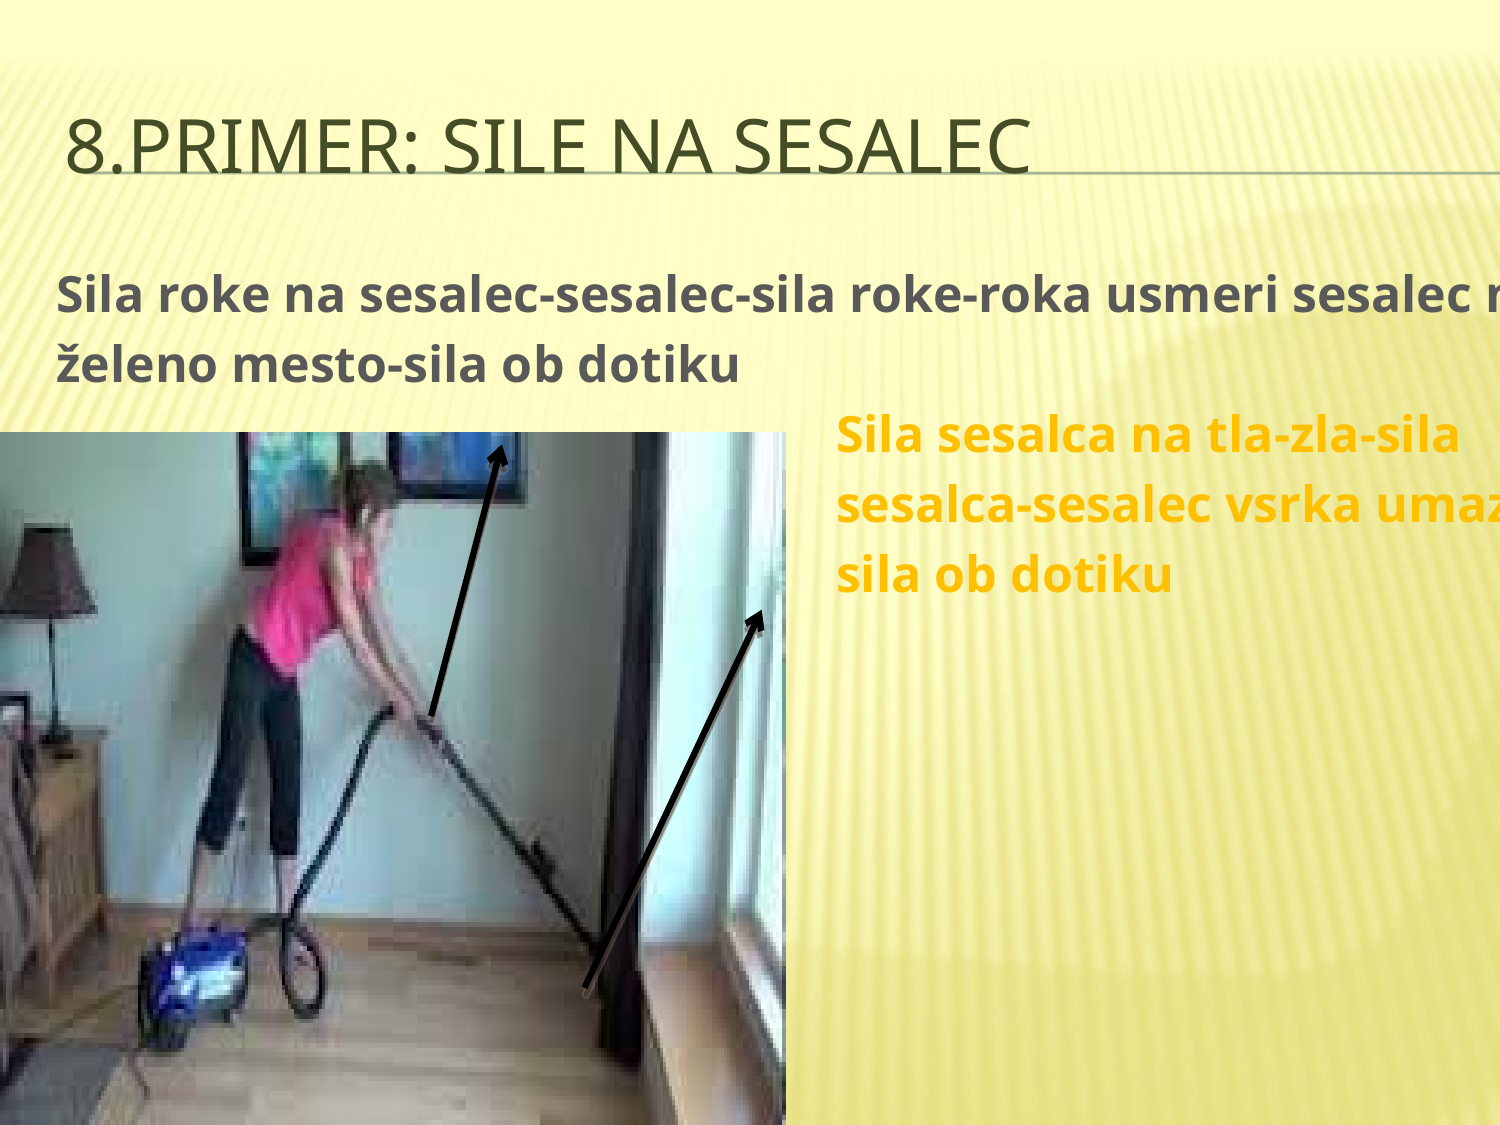

# 8.primer: sile na sesalec
Sila roke na sesalec-sesalec-sila roke-roka usmeri sesalec na
želeno mesto-sila ob dotiku
 Sila sesalca na tla-zla-sila
 sesalca-sesalec vsrka umazanijo
 sila ob dotiku